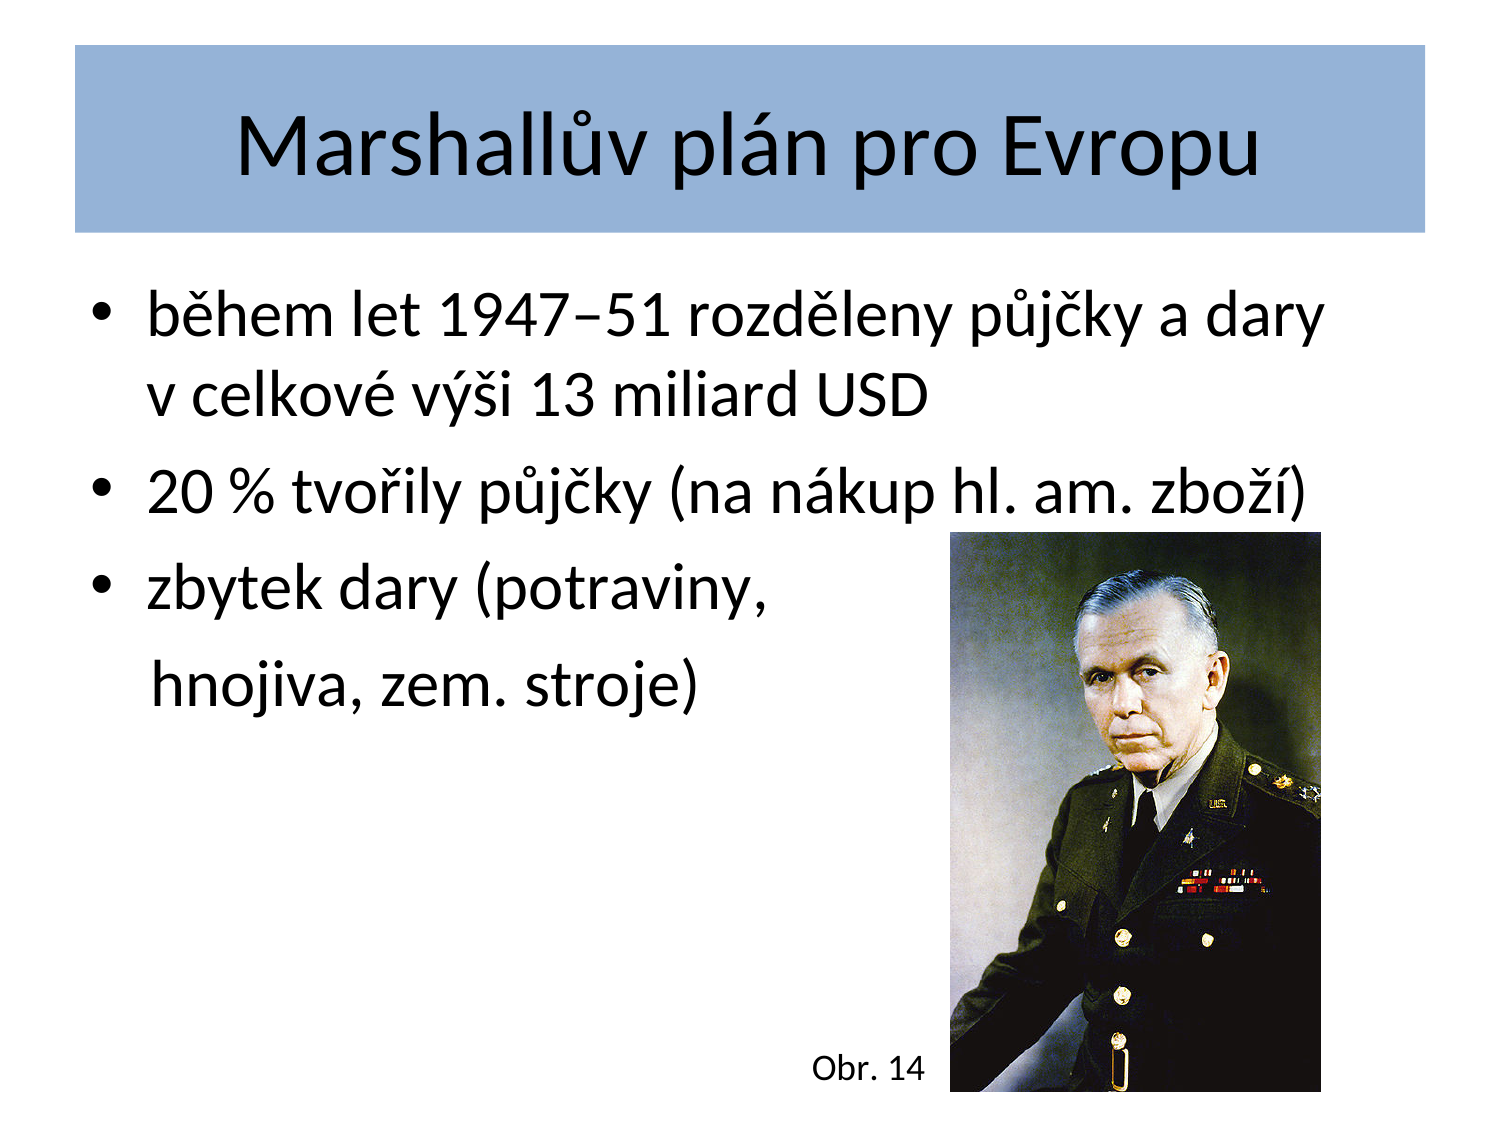

# Marshallův plán pro Evropu
během let 1947–51 rozděleny půjčky a dary
v celkové výši 13 miliard USD
20 % tvořily půjčky (na nákup hl. am. zboží)
zbytek dary (potraviny,
 hnojiva, zem. stroje)
Obr. 14